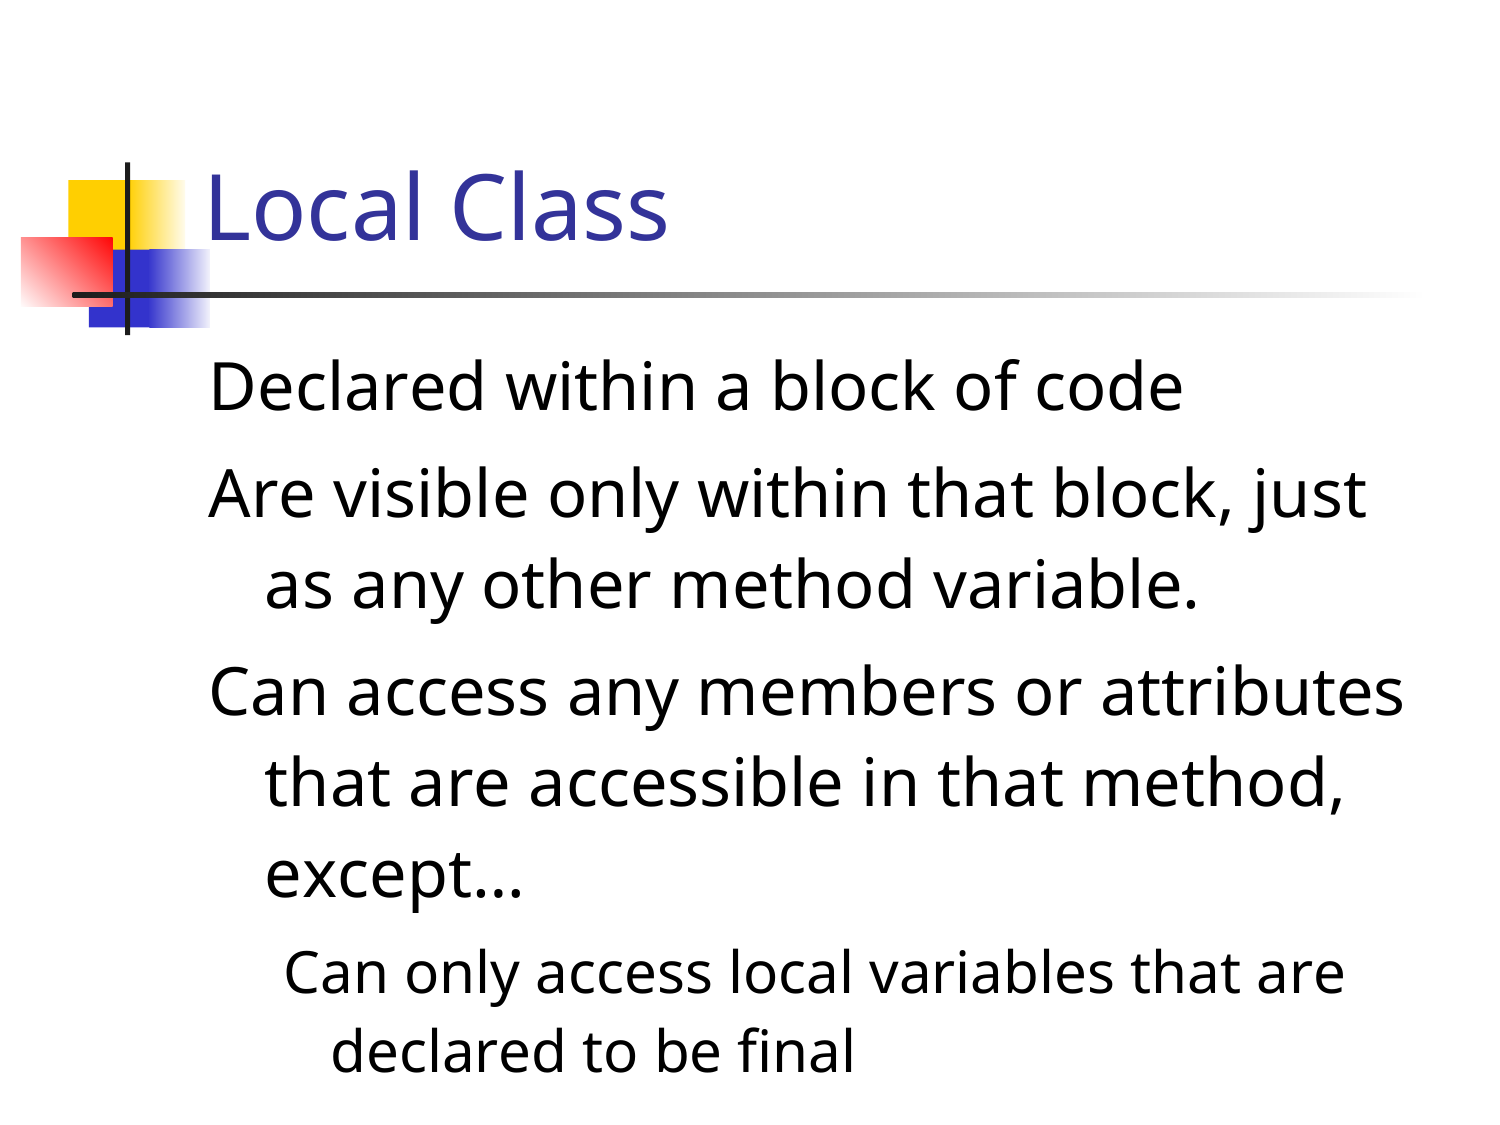

# Local Class
Declared within a block of code
Are visible only within that block, just as any other method variable.
Can access any members or attributes that are accessible in that method, except…
Can only access local variables that are declared to be final